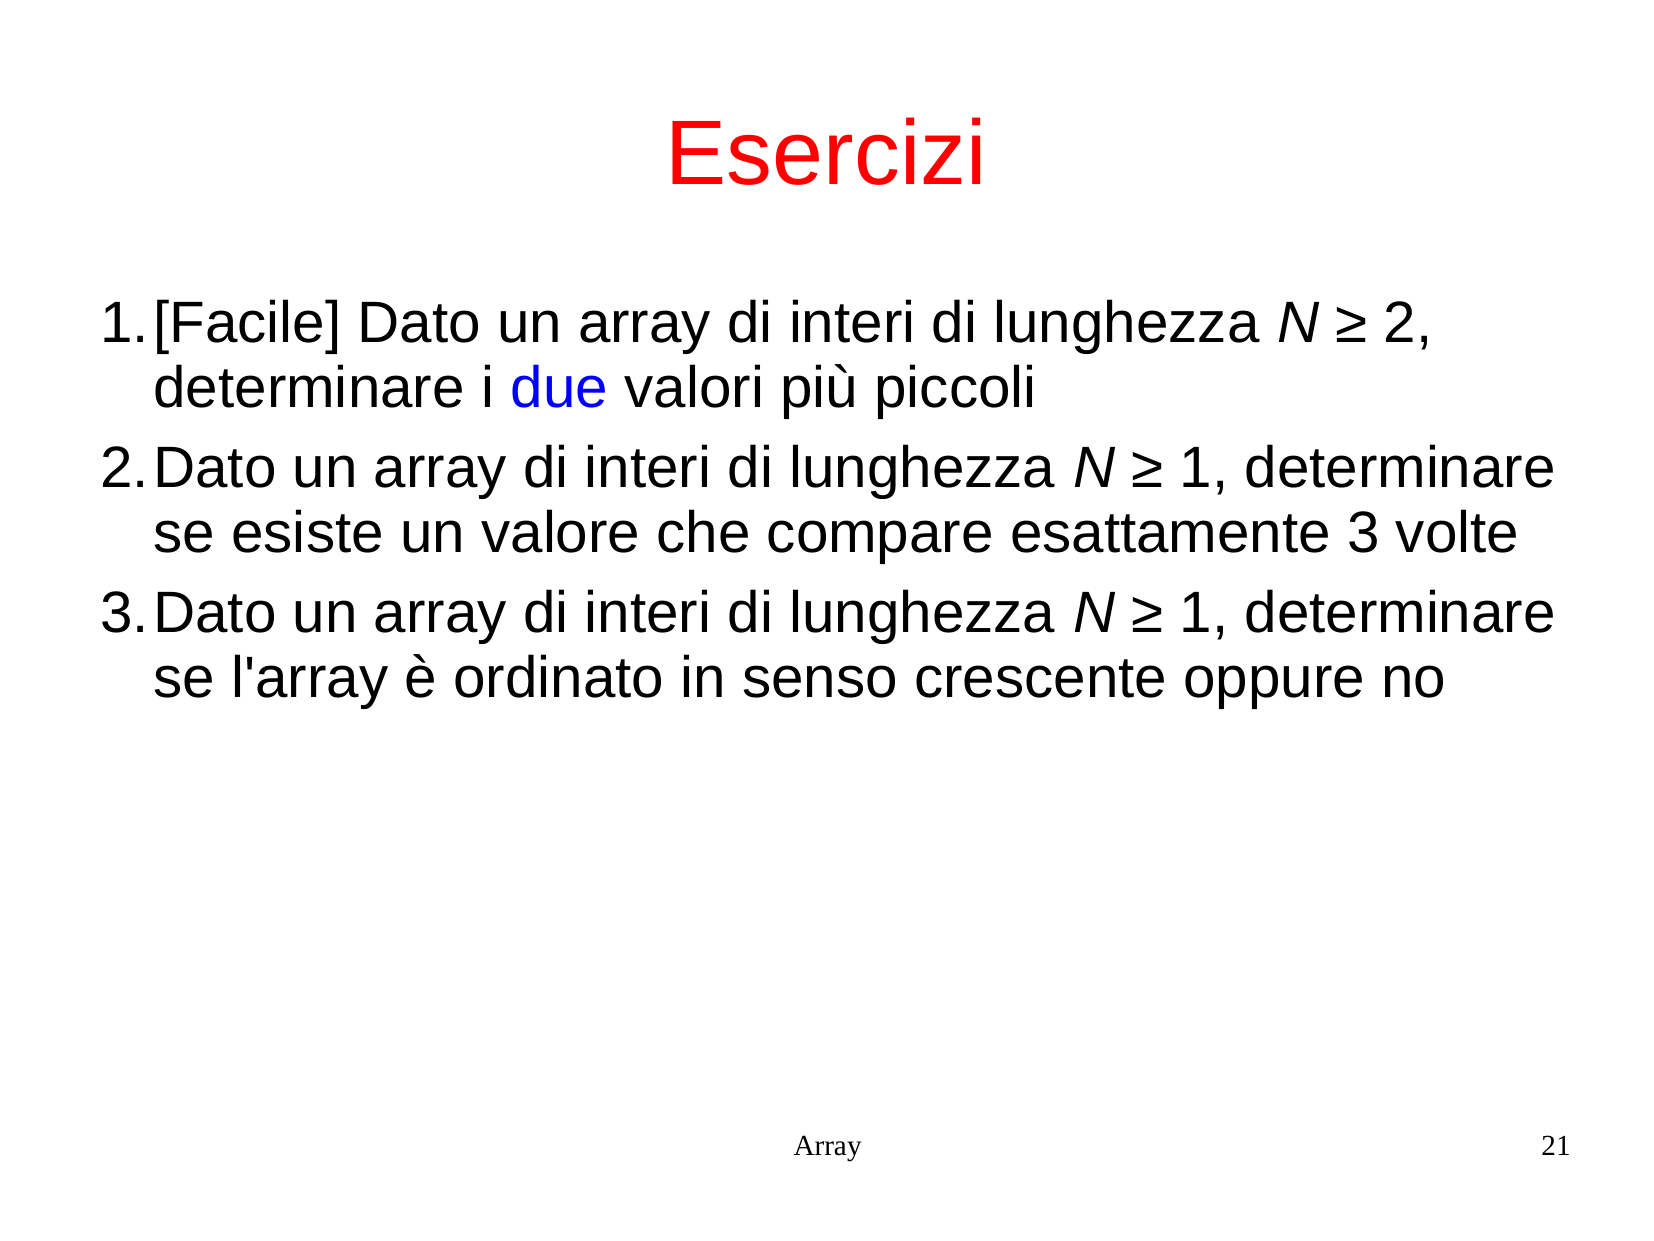

# Esercizi
[Facile] Dato un array di interi di lunghezza N ≥ 2, determinare i due valori più piccoli
Dato un array di interi di lunghezza N ≥ 1, determinare se esiste un valore che compare esattamente 3 volte
Dato un array di interi di lunghezza N ≥ 1, determinare se l'array è ordinato in senso crescente oppure no
Array
21